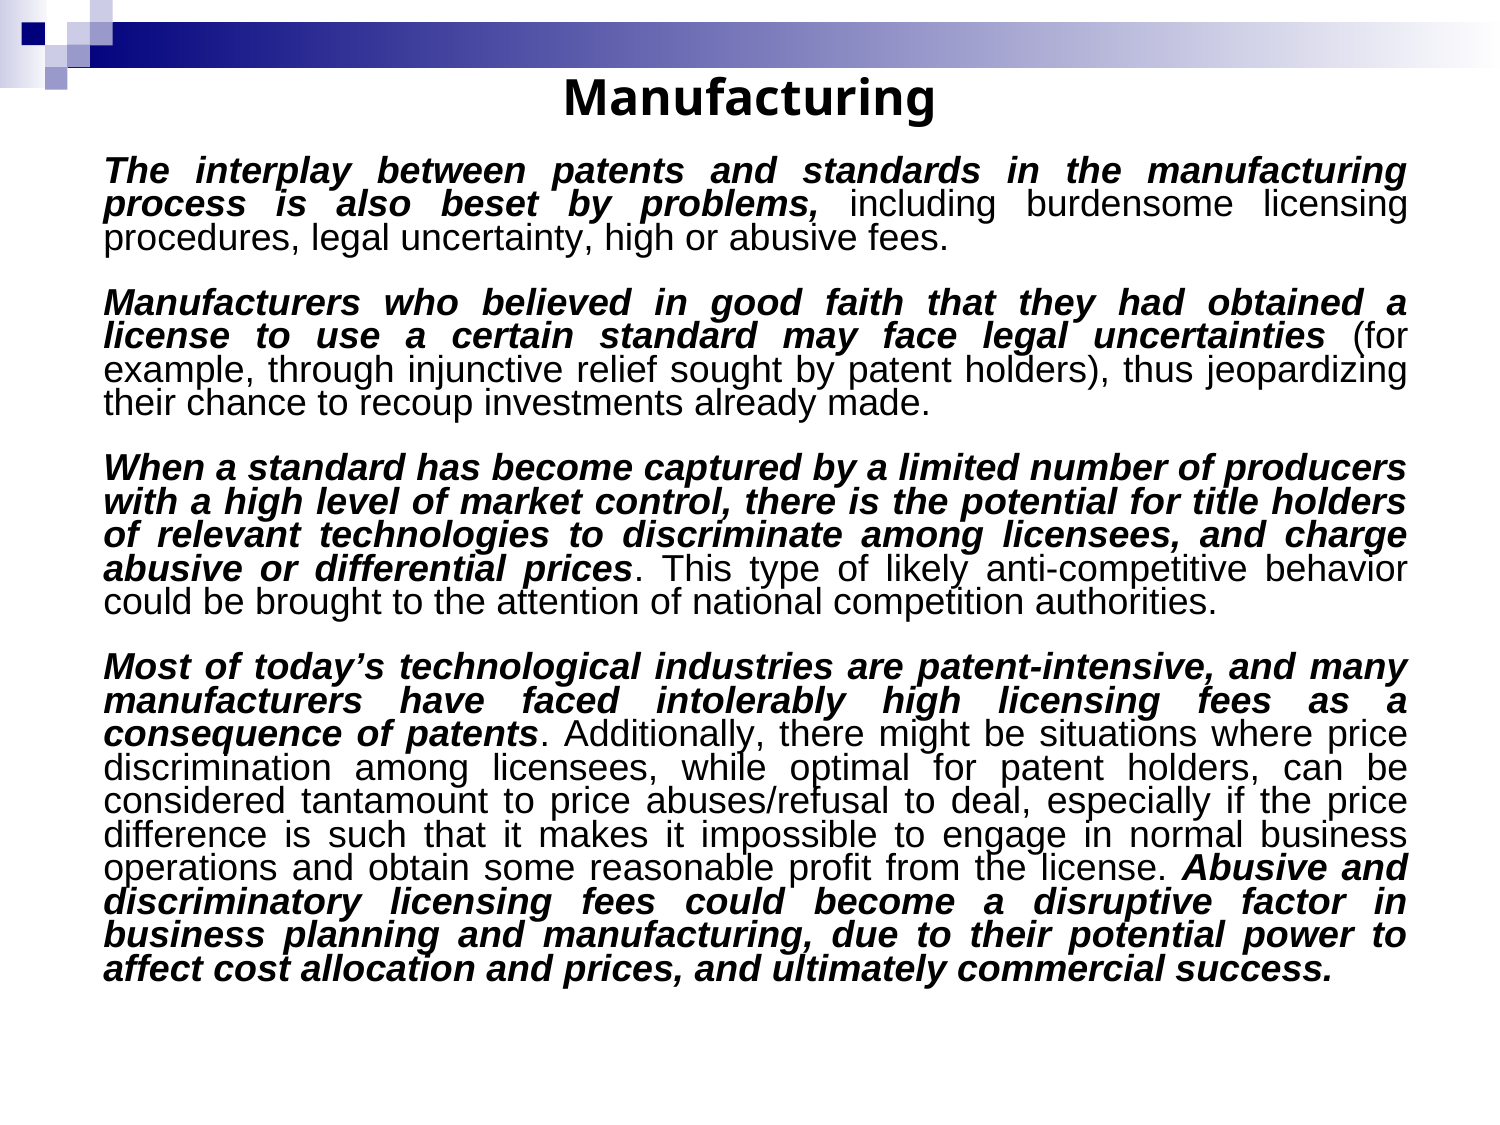

# Manufacturing
The interplay between patents and standards in the manufacturing process is also beset by problems, including burdensome licensing procedures, legal uncertainty, high or abusive fees.
Manufacturers who believed in good faith that they had obtained a license to use a certain standard may face legal uncertainties (for example, through injunctive relief sought by patent holders), thus jeopardizing their chance to recoup investments already made.
When a standard has become captured by a limited number of producers with a high level of market control, there is the potential for title holders of relevant technologies to discriminate among licensees, and charge abusive or differential prices. This type of likely anti-competitive behavior could be brought to the attention of national competition authorities.
Most of today’s technological industries are patent-intensive, and many manufacturers have faced intolerably high licensing fees as a consequence of patents. Additionally, there might be situations where price discrimination among licensees, while optimal for patent holders, can be considered tantamount to price abuses/refusal to deal, especially if the price difference is such that it makes it impossible to engage in normal business operations and obtain some reasonable profit from the license. Abusive and discriminatory licensing fees could become a disruptive factor in business planning and manufacturing, due to their potential power to affect cost allocation and prices, and ultimately commercial success.